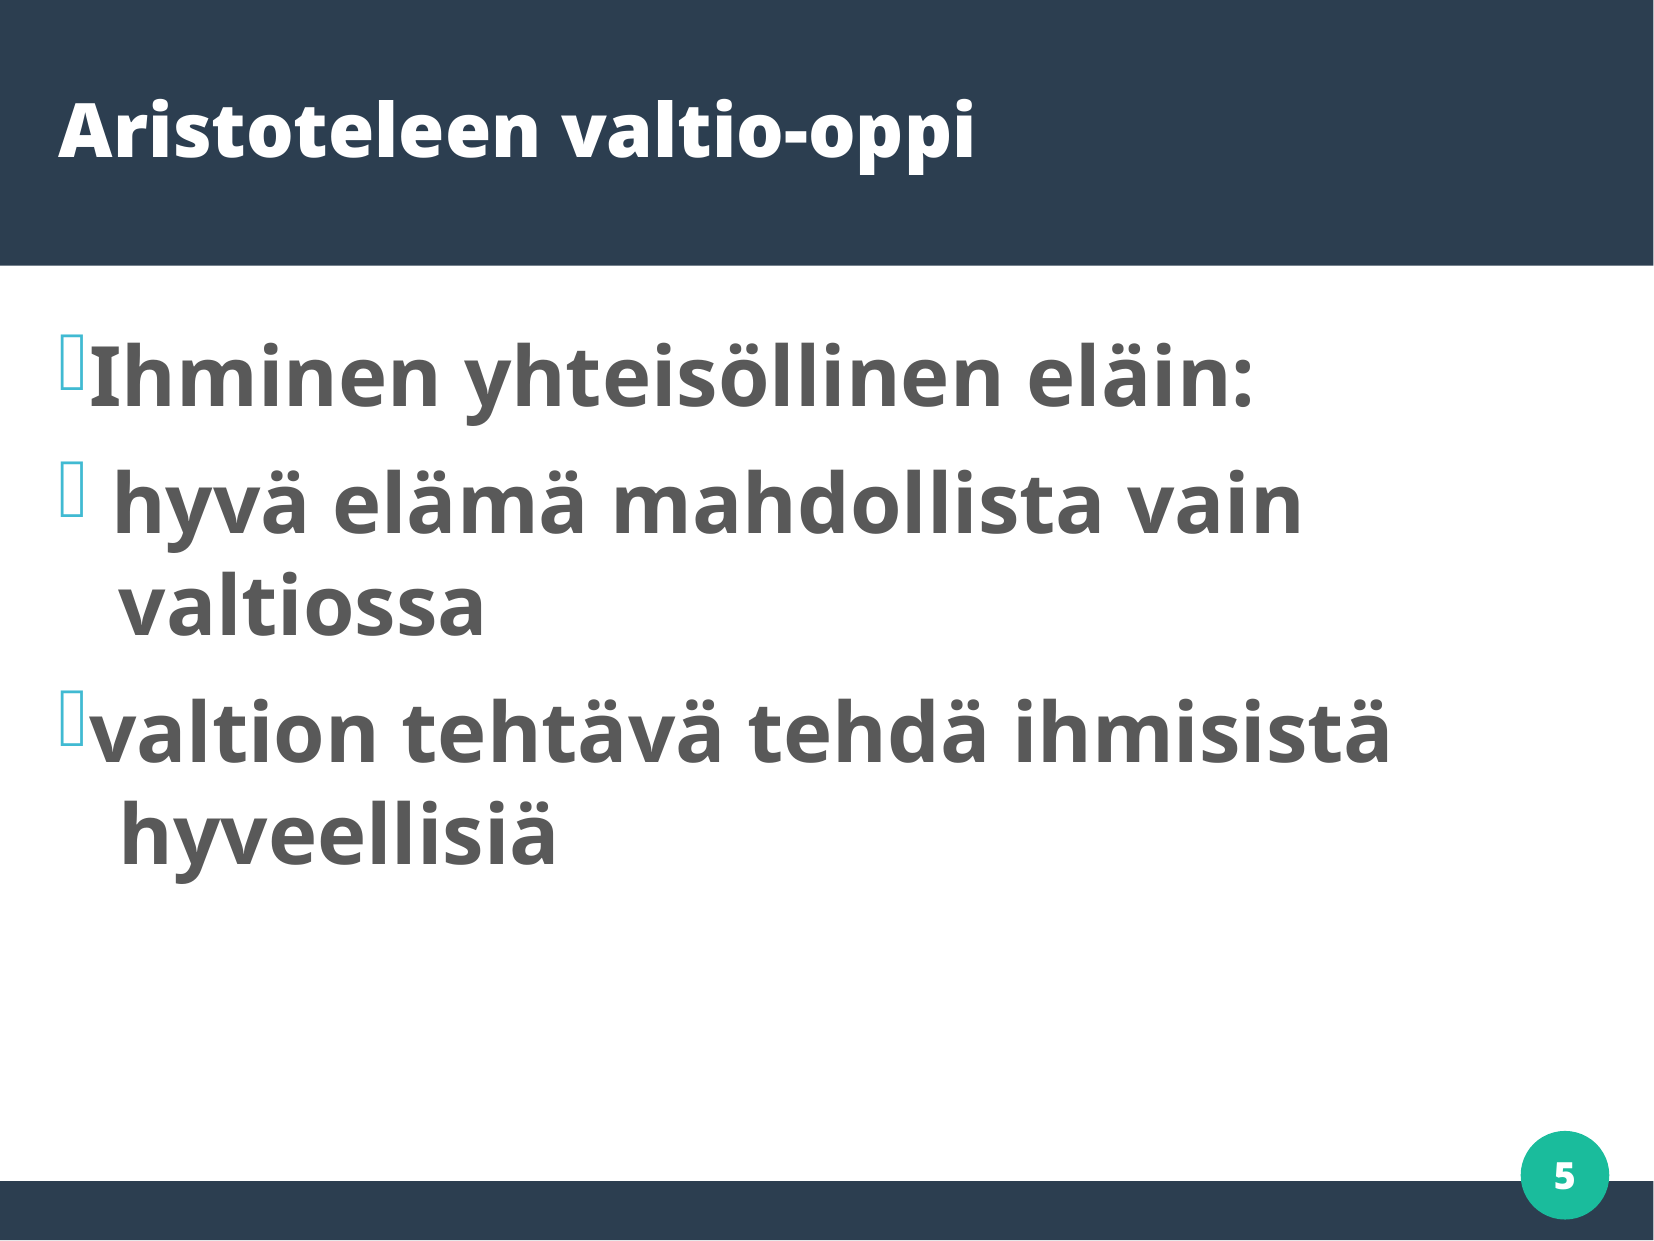

# Aristoteleen valtio-oppi
Ihminen yhteisöllinen eläin:
 hyvä elämä mahdollista vain valtiossa
valtion tehtävä tehdä ihmisistä hyveellisiä
5